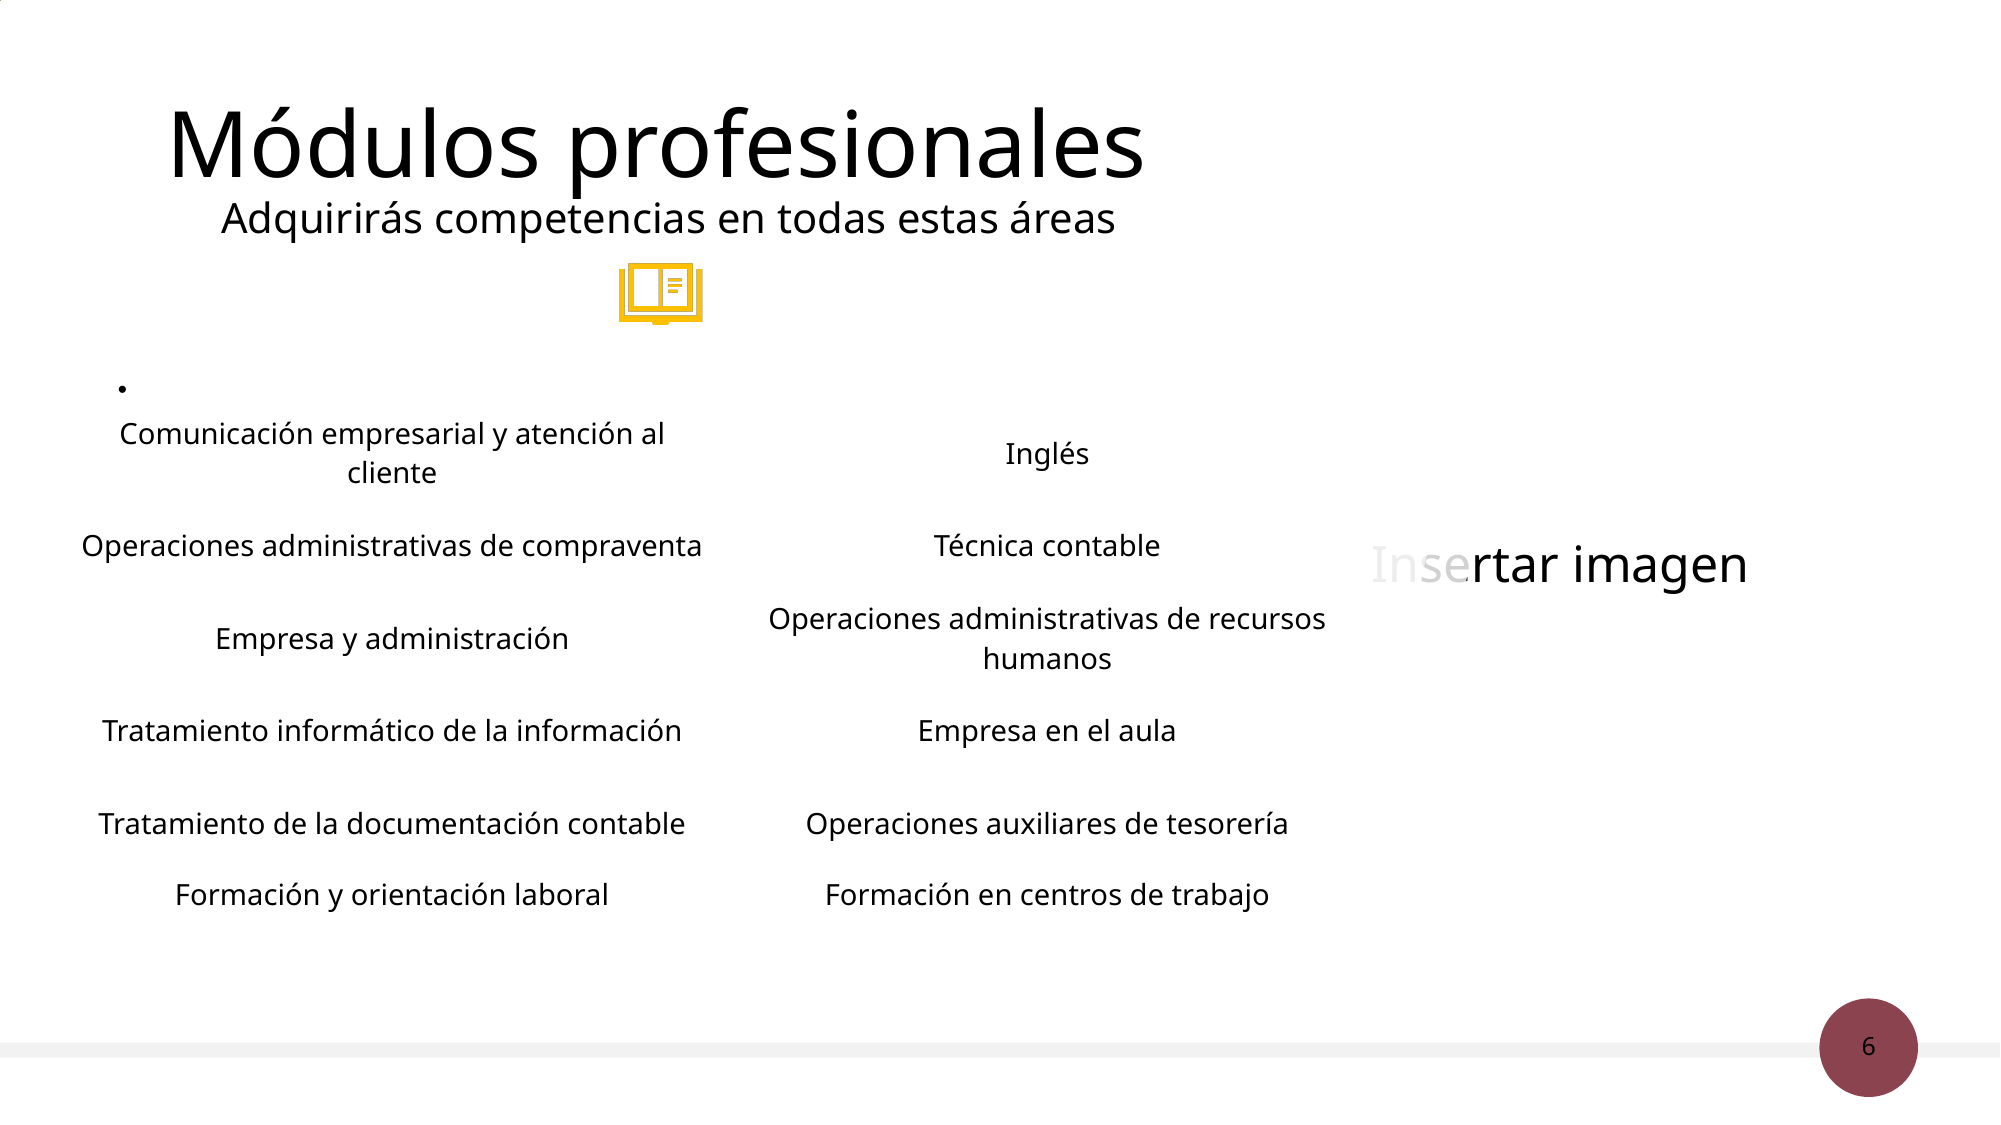

Módulos profesionales
Adquirirás competencias en todas estas áreas
#
| Comunicación empresarial y atención al cliente | Inglés |
| --- | --- |
| Operaciones administrativas de compraventa | Técnica contable |
| Empresa y administración | Operaciones administrativas de recursos humanos |
| Tratamiento informático de la información | Empresa en el aula |
| Tratamiento de la documentación contable | Operaciones auxiliares de tesorería |
| Formación y orientación laboral | Formación en centros de trabajo |